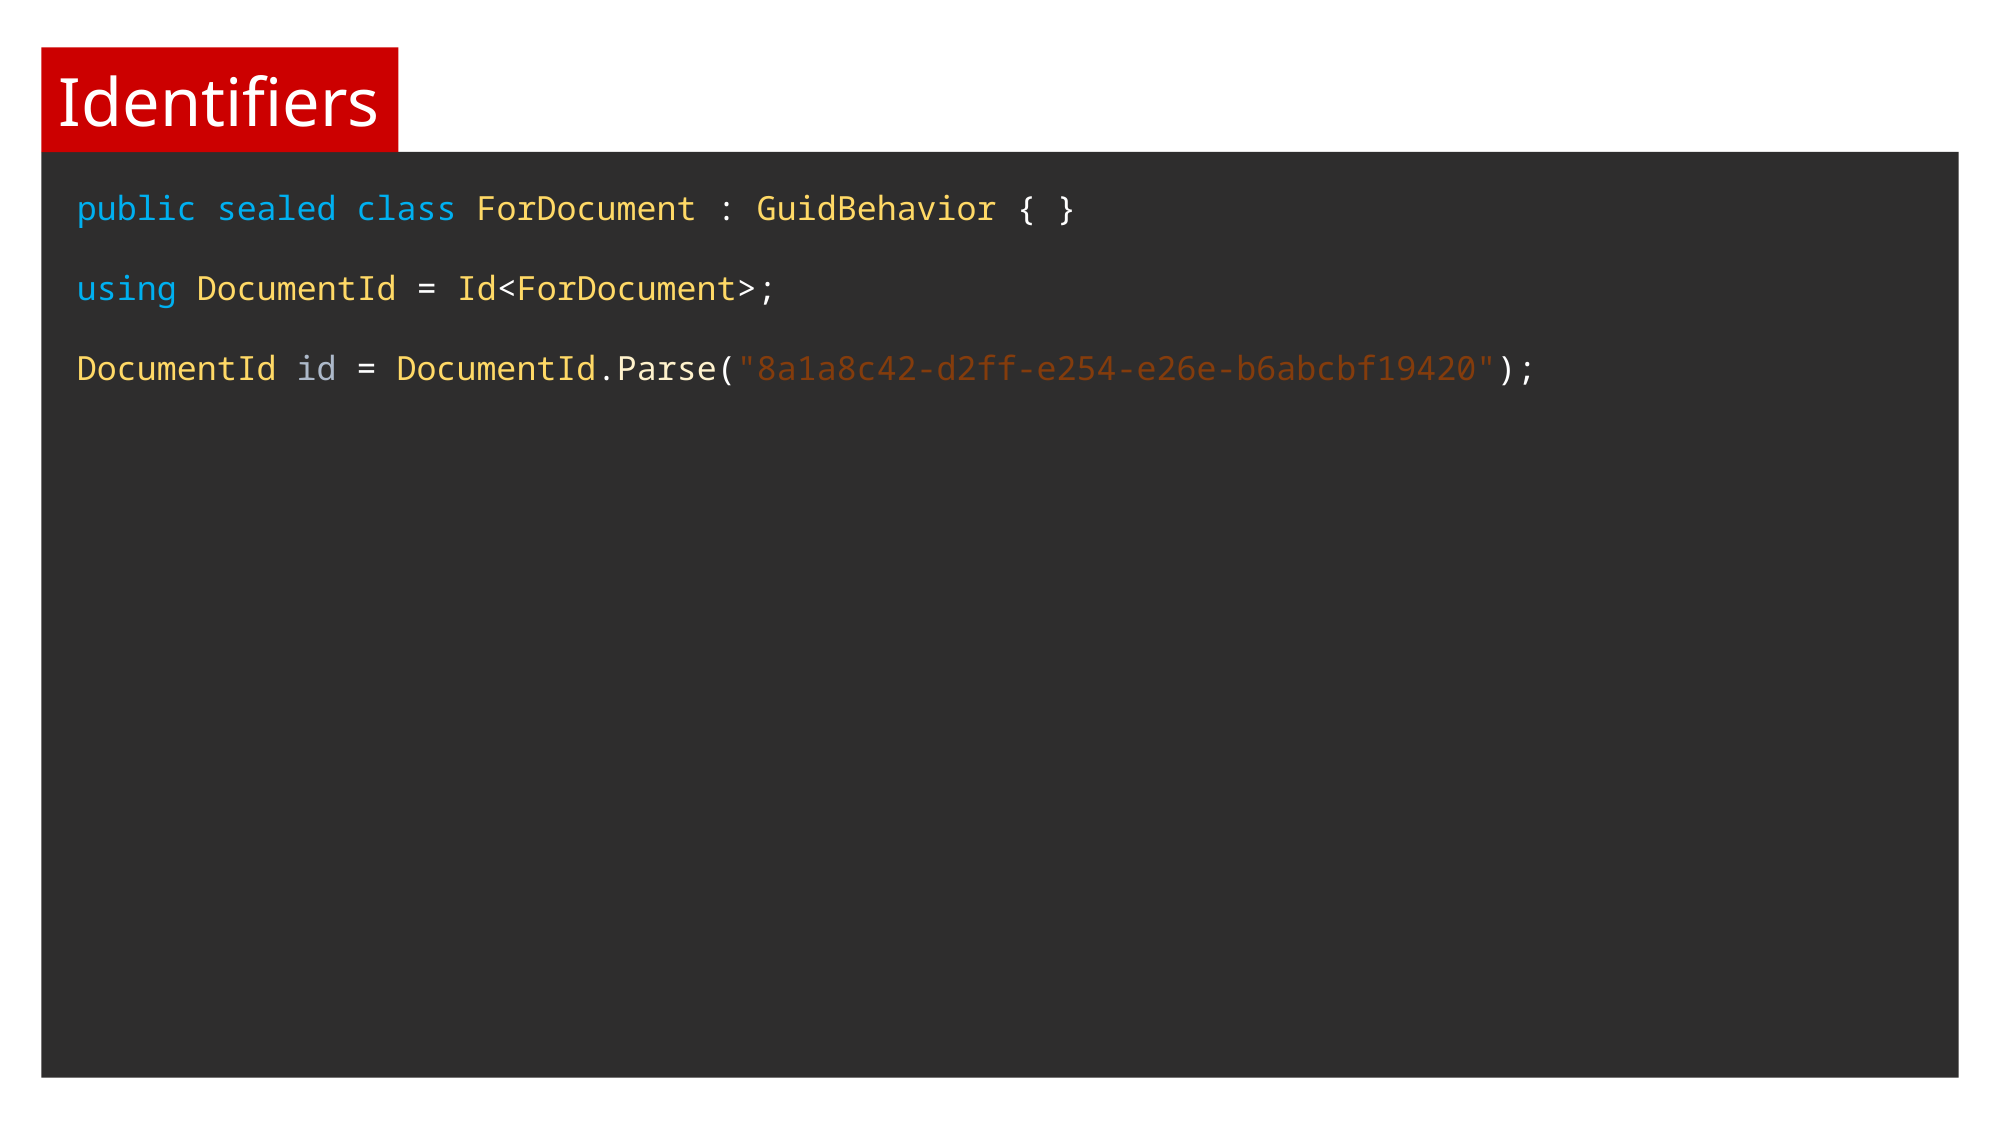

Identifiers
public sealed class ForDocument : GuidBehavior { }
using DocumentId = Id<ForDocument>;
DocumentId id = DocumentId.Parse("8a1a8c42-d2ff-e254-e26e-b6abcbf19420");